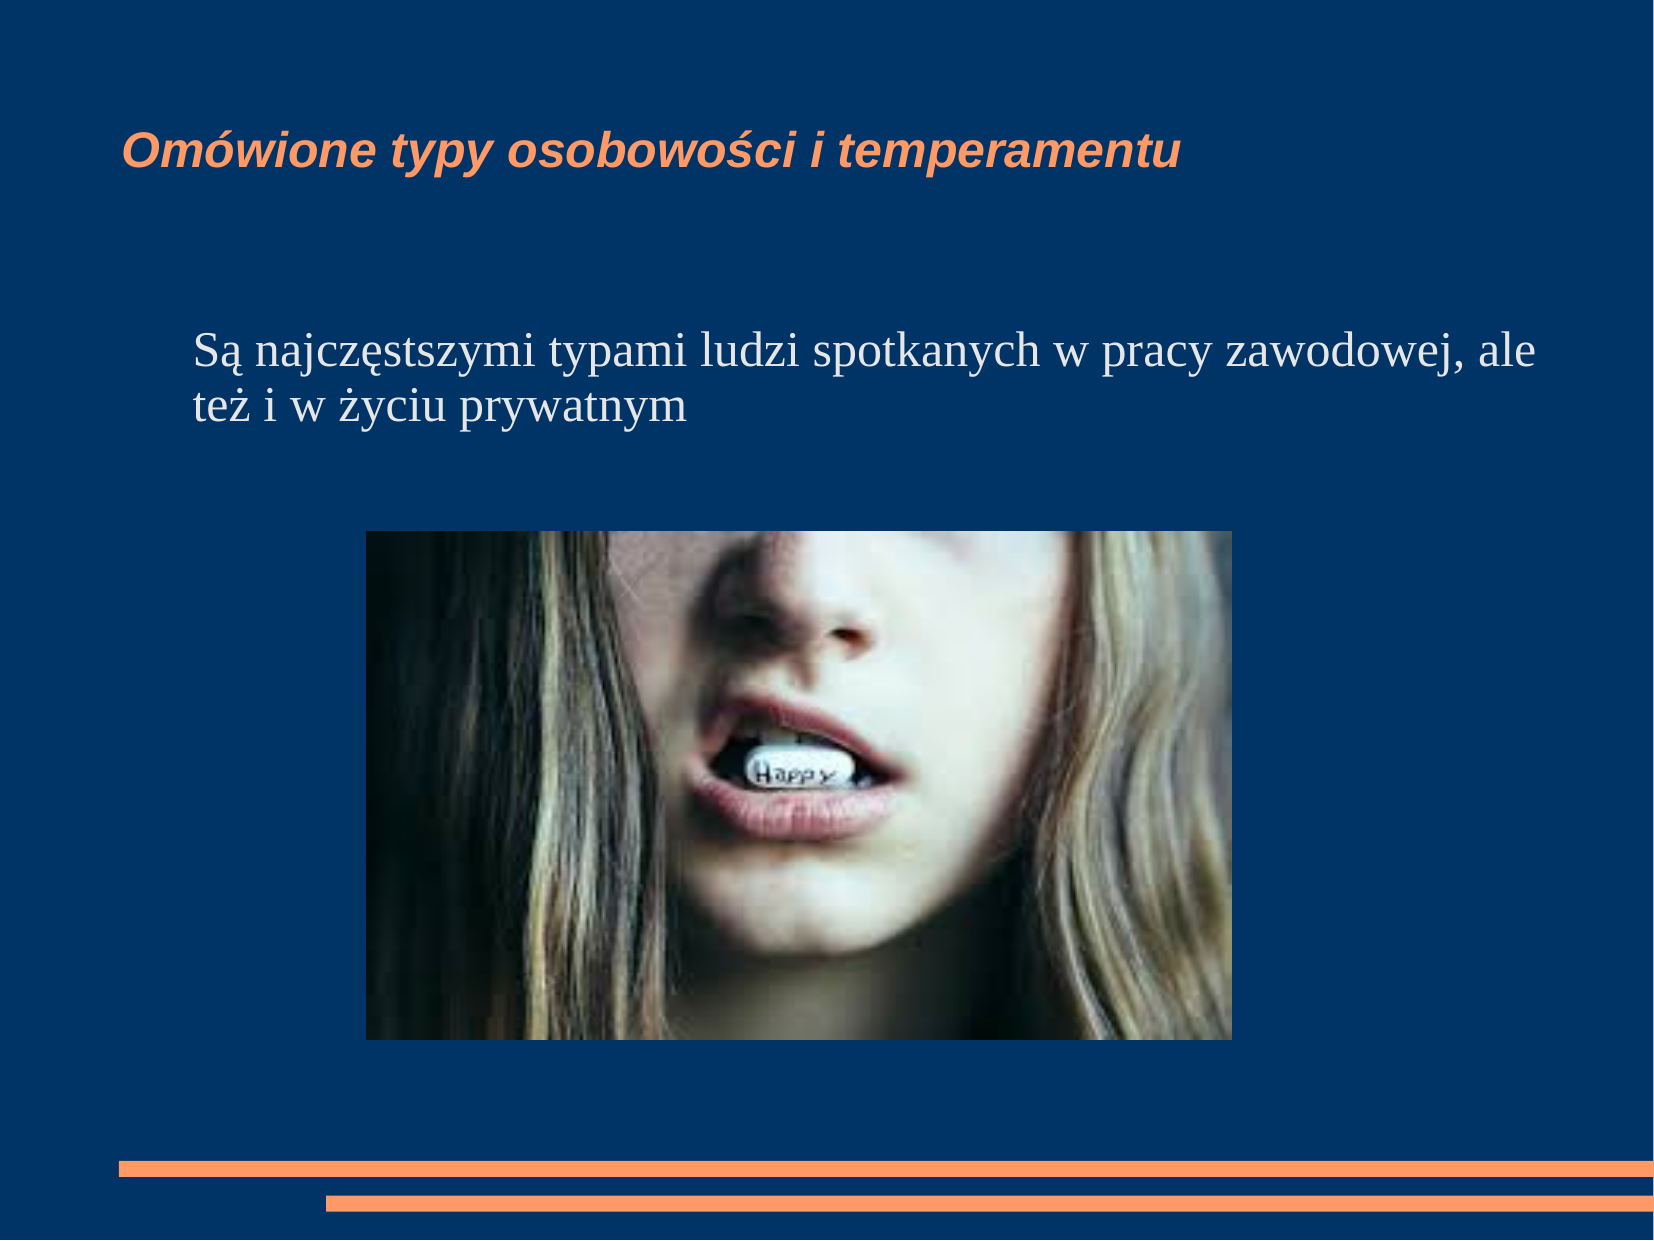

# Omówione typy osobowości i temperamentu
Są najczęstszymi typami ludzi spotkanych w pracy zawodowej, ale też i w życiu prywatnym